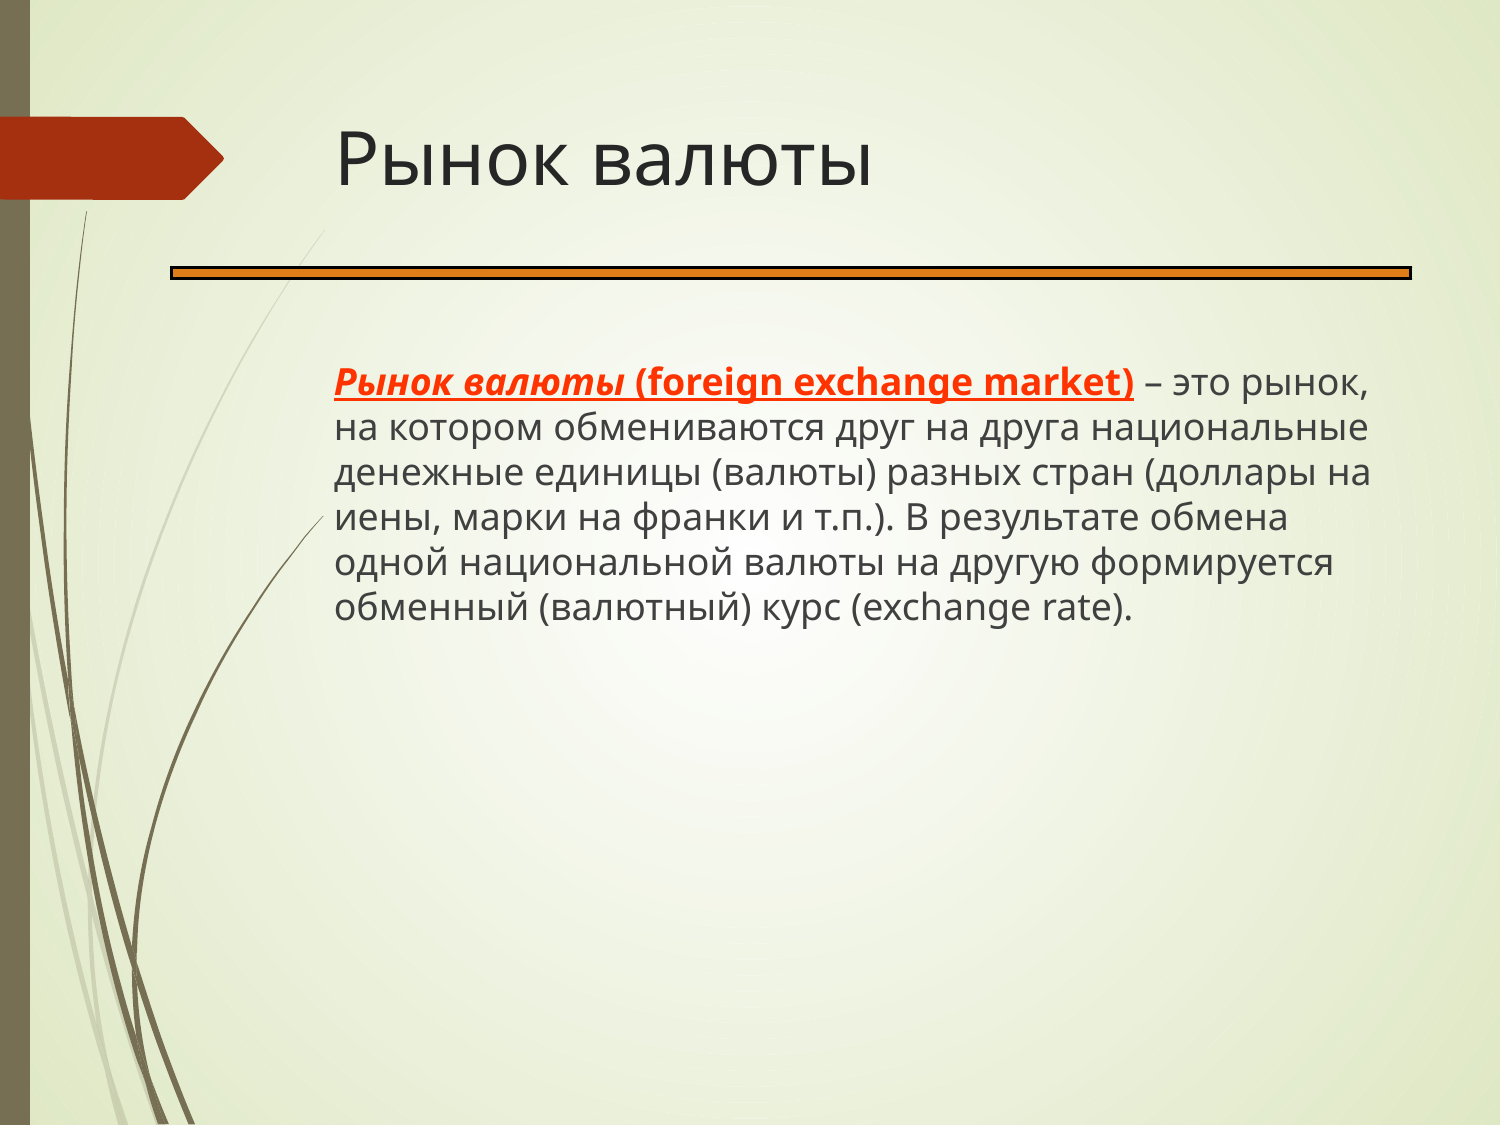

# Рынок валюты
Рынок валюты (foreign exchange market) – это рынок, на котором обмениваются друг на друга национальные денежные единицы (валюты) разных стран (доллары на иены, марки на франки и т.п.). В результате обмена одной национальной валюты на другую формируется обменный (валютный) курс (exchange rate).